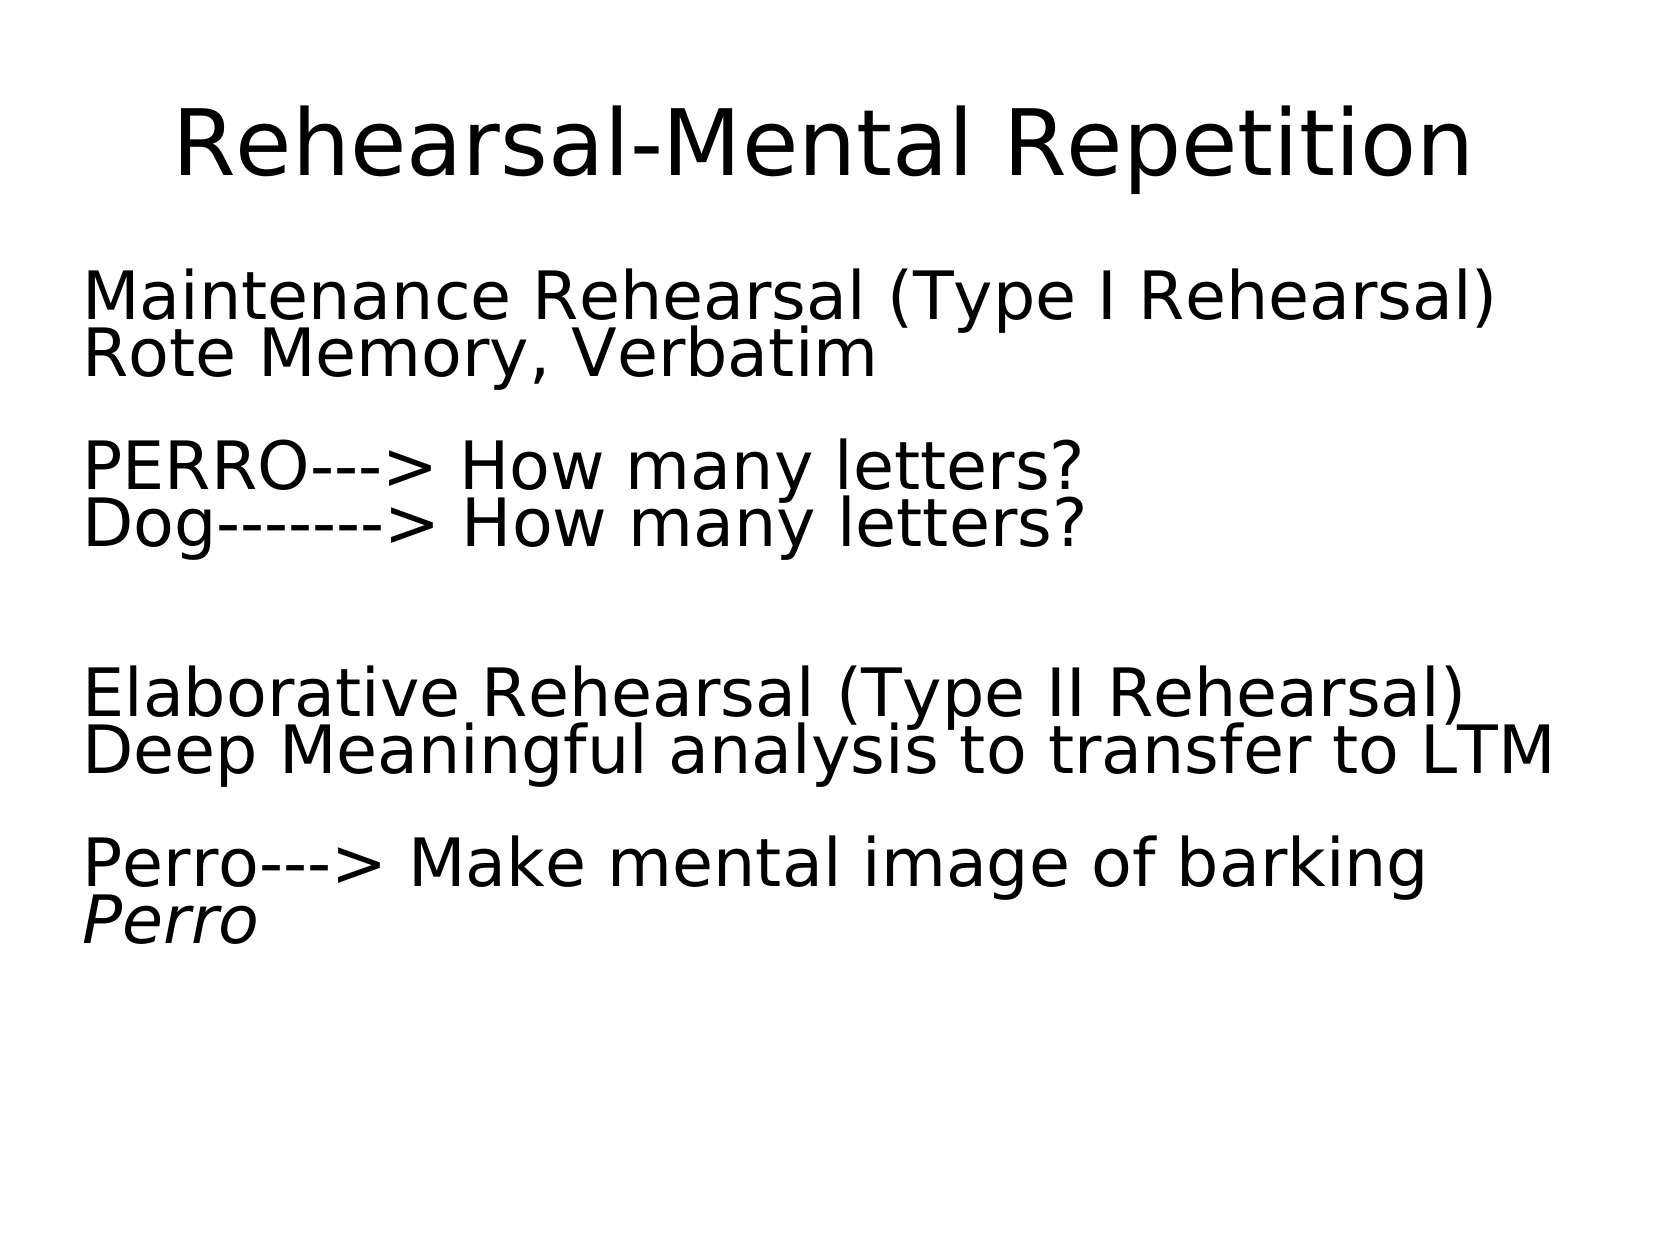

# Rehearsal-Mental Repetition
Maintenance Rehearsal (Type I Rehearsal)
Rote Memory, Verbatim
PERRO---> How many letters?
Dog-------> How many letters?
Elaborative Rehearsal (Type II Rehearsal)
Deep Meaningful analysis to transfer to LTM
Perro---> Make mental image of barking Perro